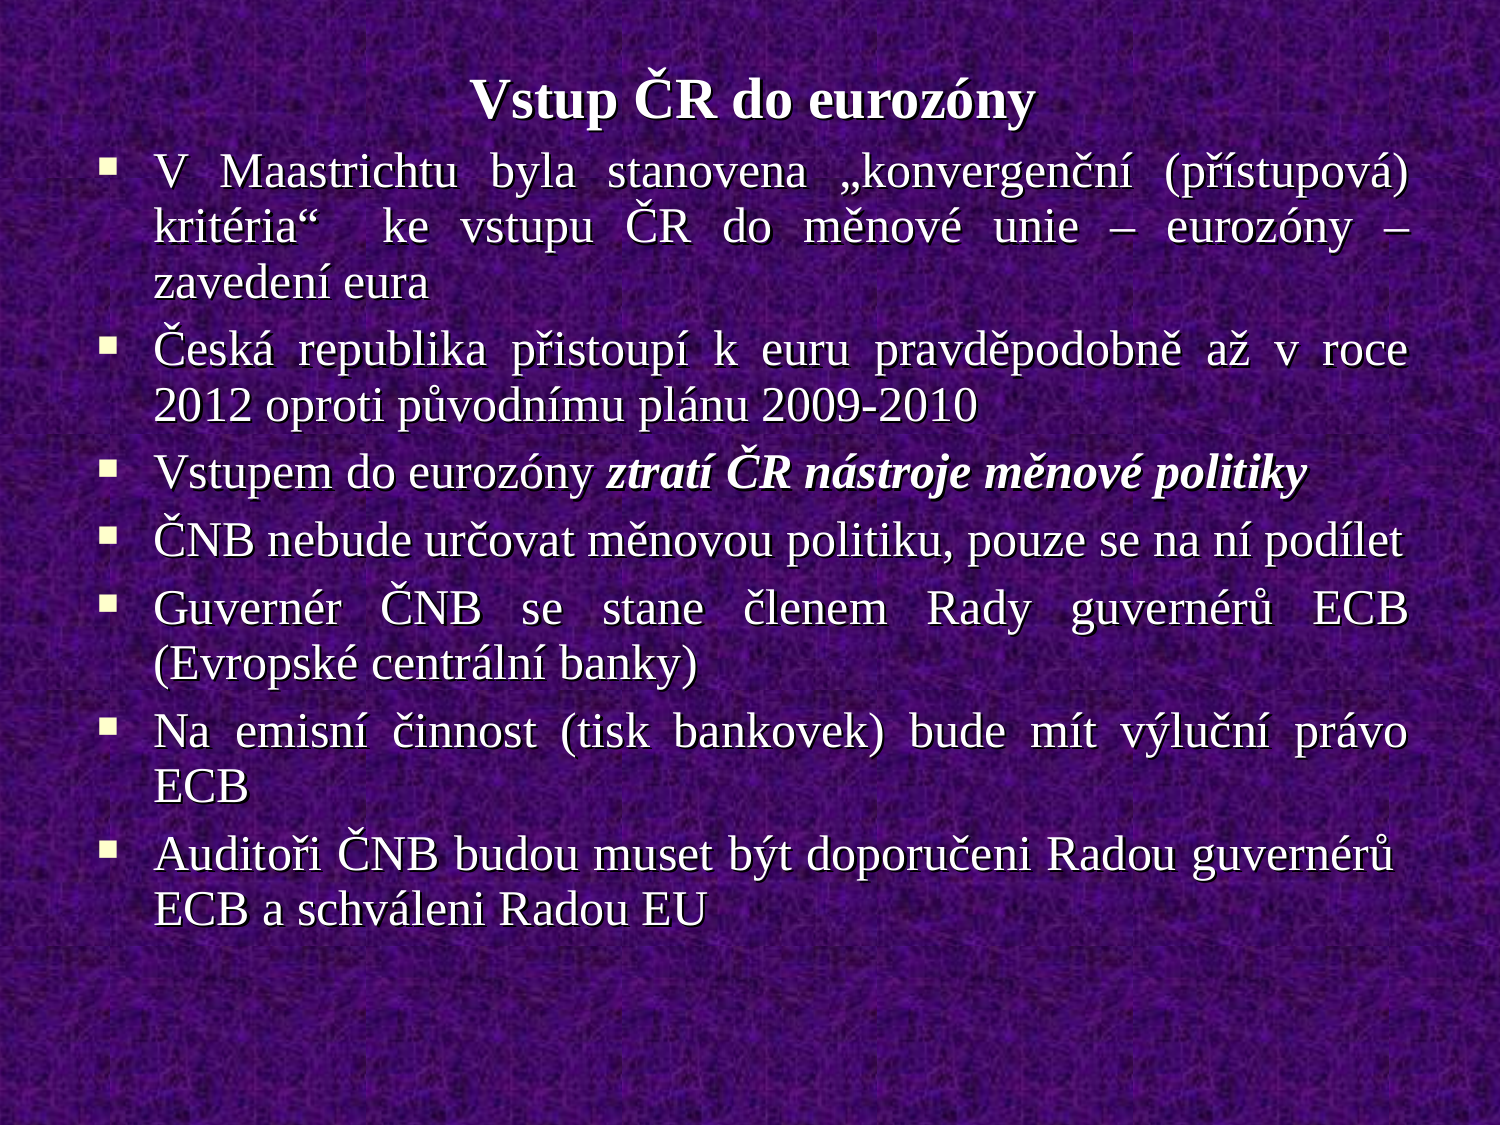

# Vstup ČR do eurozóny
V Maastrichtu byla stanovena „konvergenční (přístupová) kritéria“ ke vstupu ČR do měnové unie – eurozóny – zavedení eura
Česká republika přistoupí k euru pravděpodobně až v roce 2012 oproti původnímu plánu 2009-2010
Vstupem do eurozóny ztratí ČR nástroje měnové politiky
ČNB nebude určovat měnovou politiku, pouze se na ní podílet
Guvernér ČNB se stane členem Rady guvernérů ECB (Evropské centrální banky)
Na emisní činnost (tisk bankovek) bude mít výluční právo ECB
Auditoři ČNB budou muset být doporučeni Radou guvernérů ECB a schváleni Radou EU